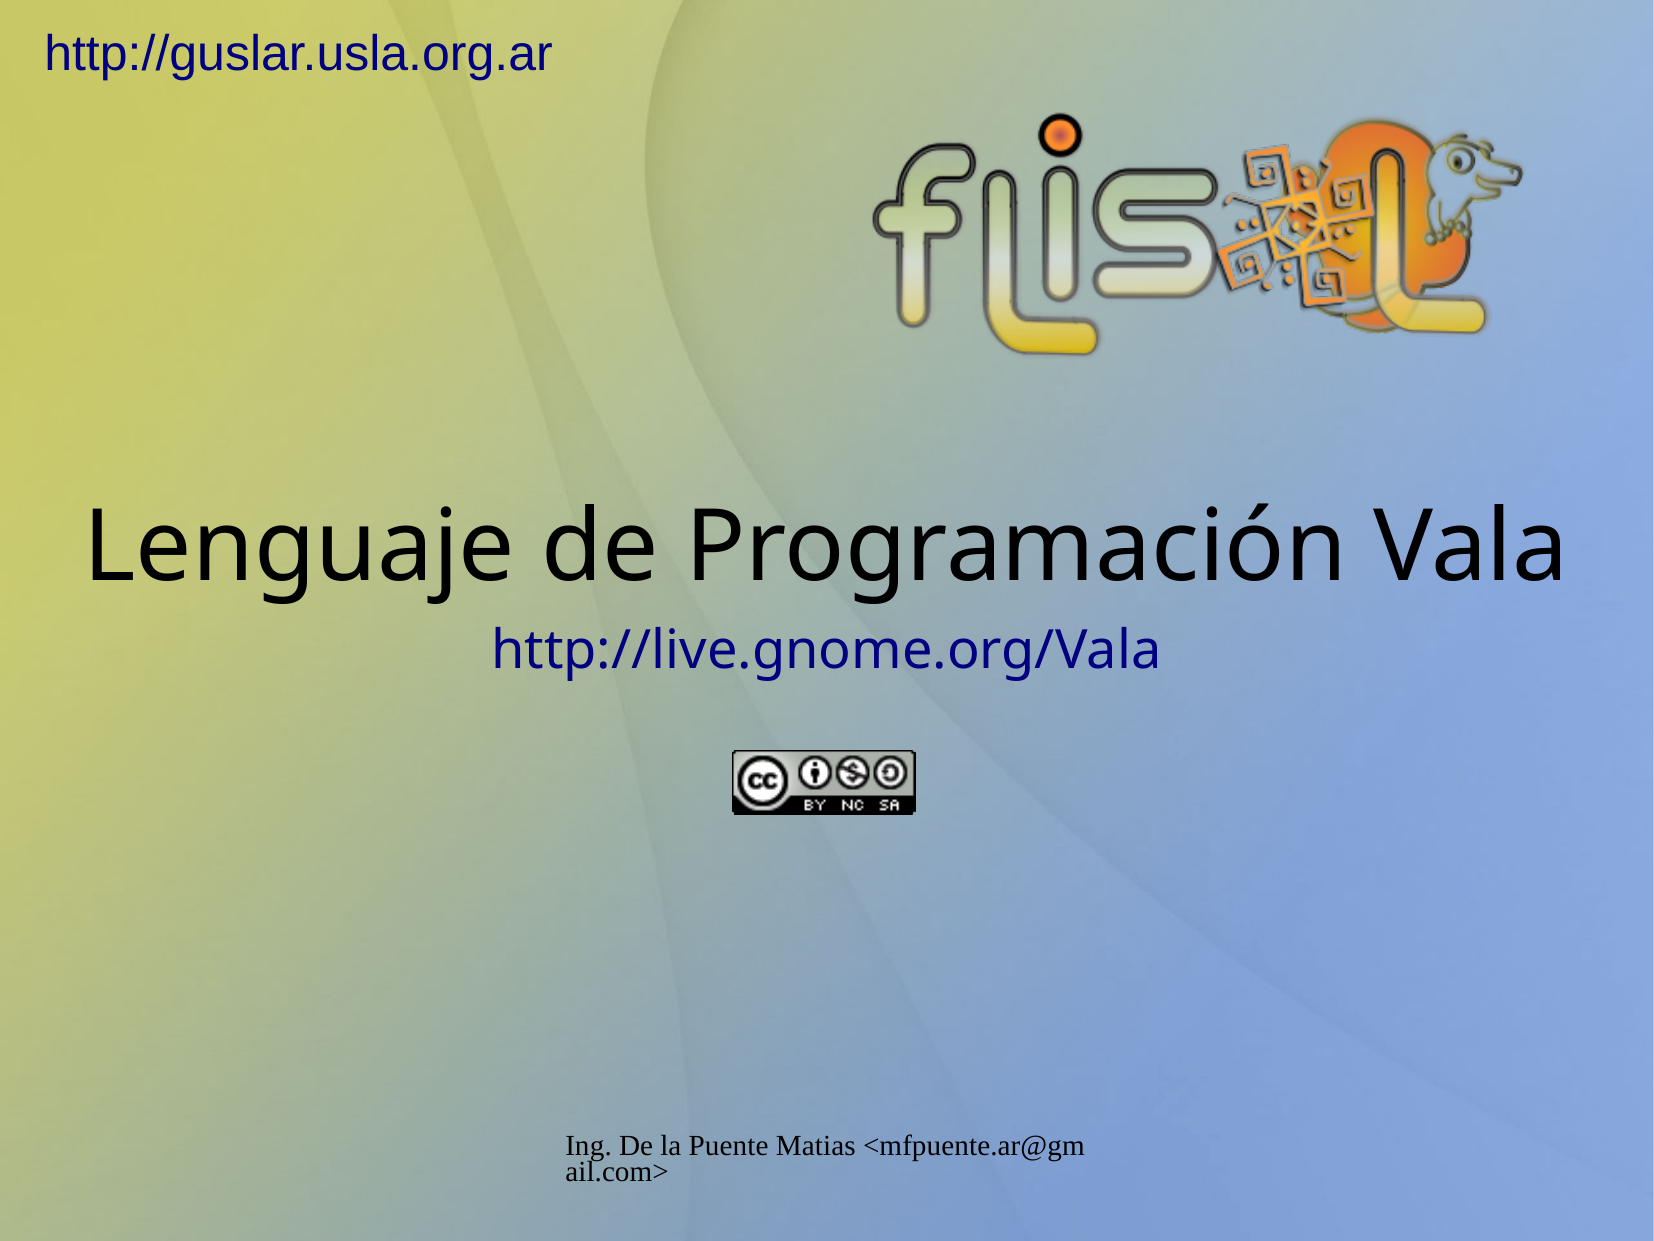

http://guslar.usla.org.ar
# Lenguaje de Programación Vala
http://live.gnome.org/Vala
Ing. De la Puente Matias <mfpuente.ar@gmail.com>